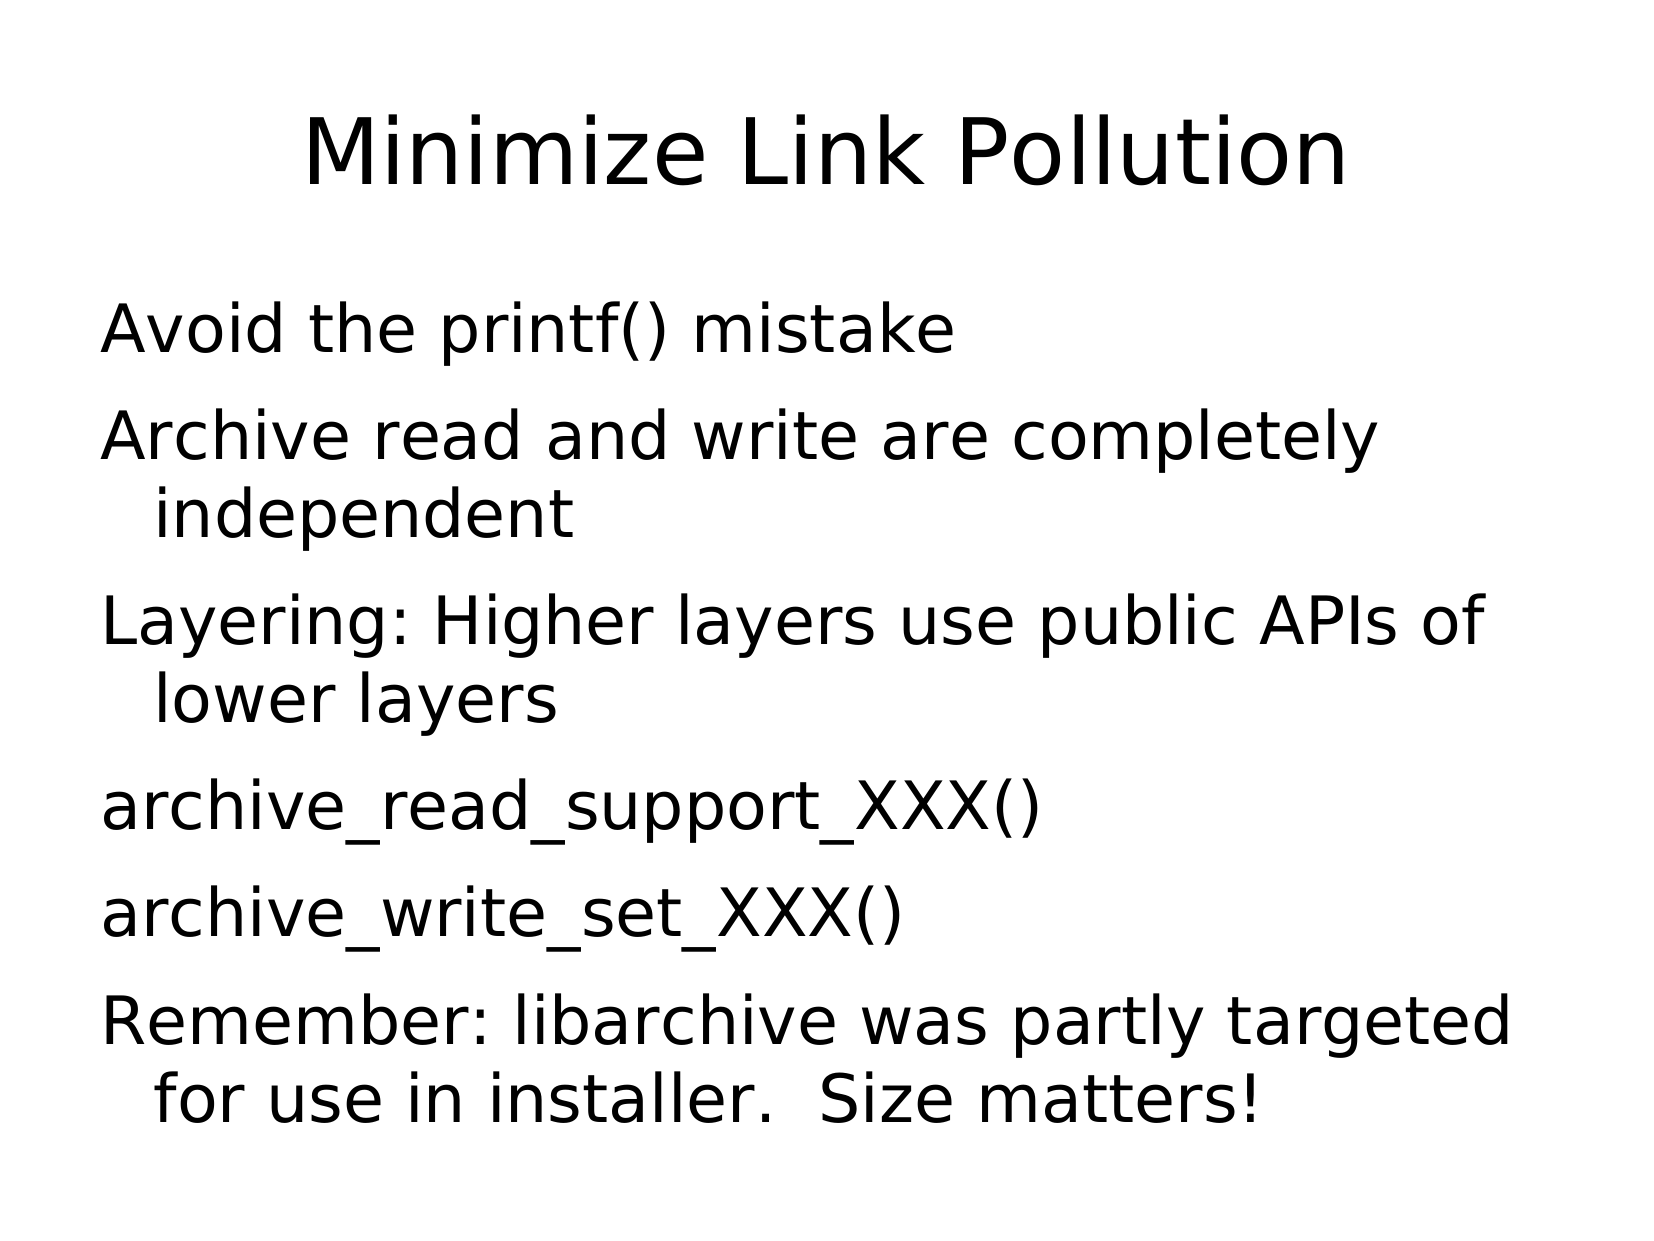

# Minimize Link Pollution
Avoid the printf() mistake
Archive read and write are completely independent
Layering: Higher layers use public APIs of lower layers
archive_read_support_XXX()
archive_write_set_XXX()
Remember: libarchive was partly targeted for use in installer. Size matters!